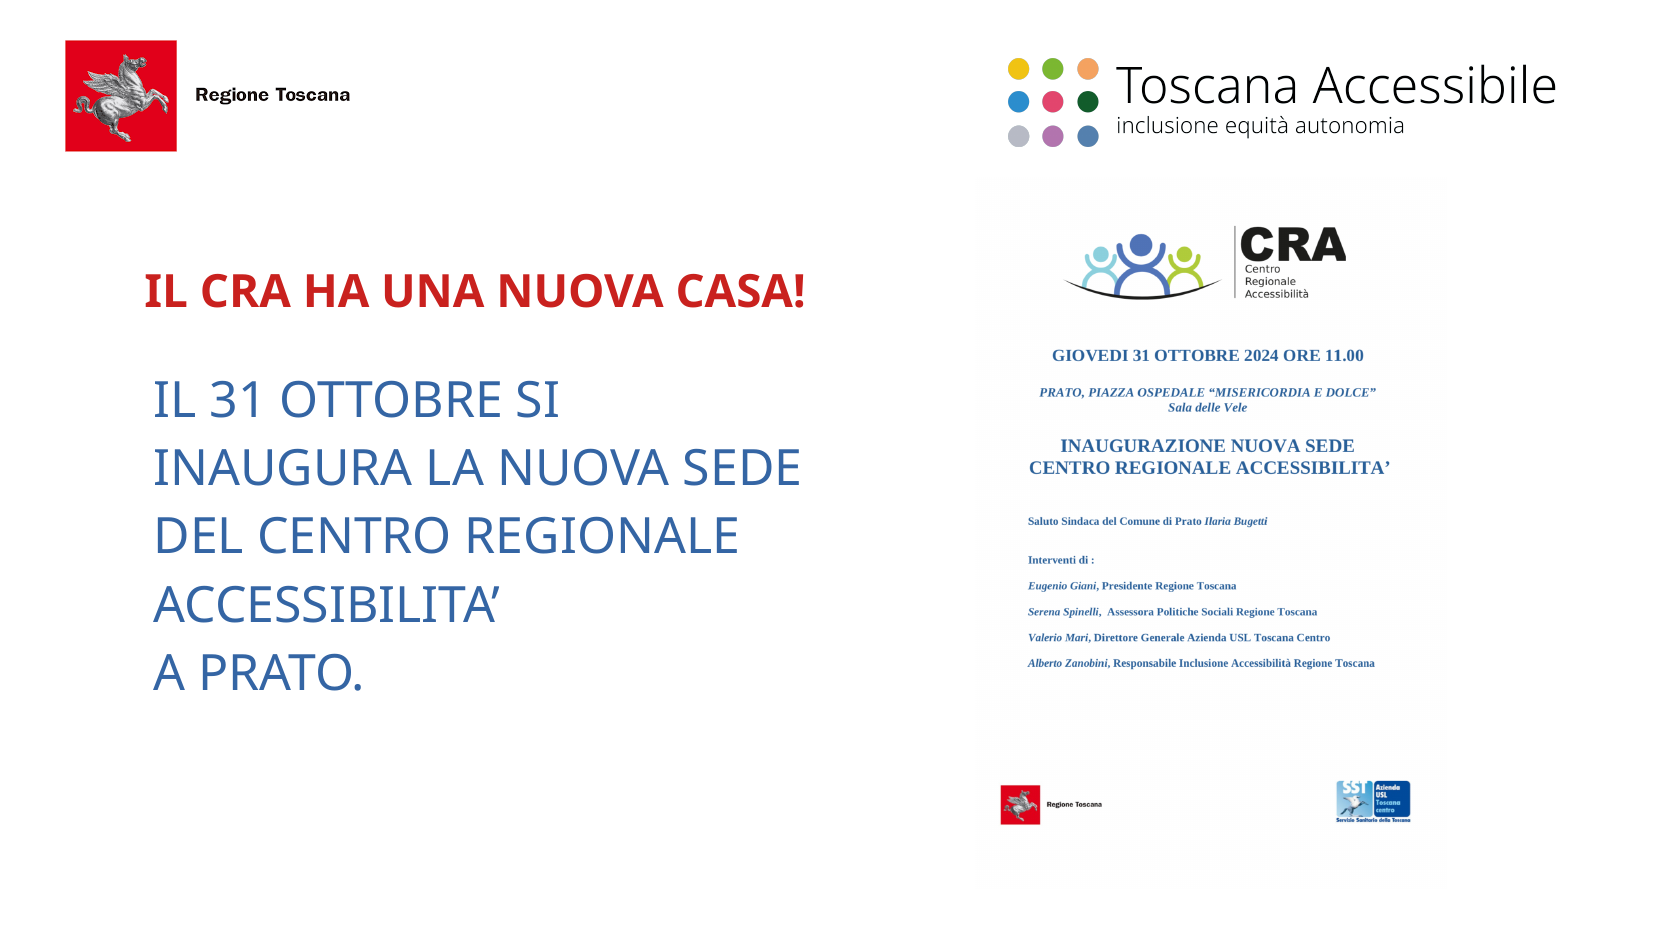

# IL CRA HA UNA NUOVA CASA!
IL 31 OTTOBRE SI INAUGURA LA NUOVA SEDE DEL CENTRO REGIONALE ACCESSIBILITA’
A PRATO.